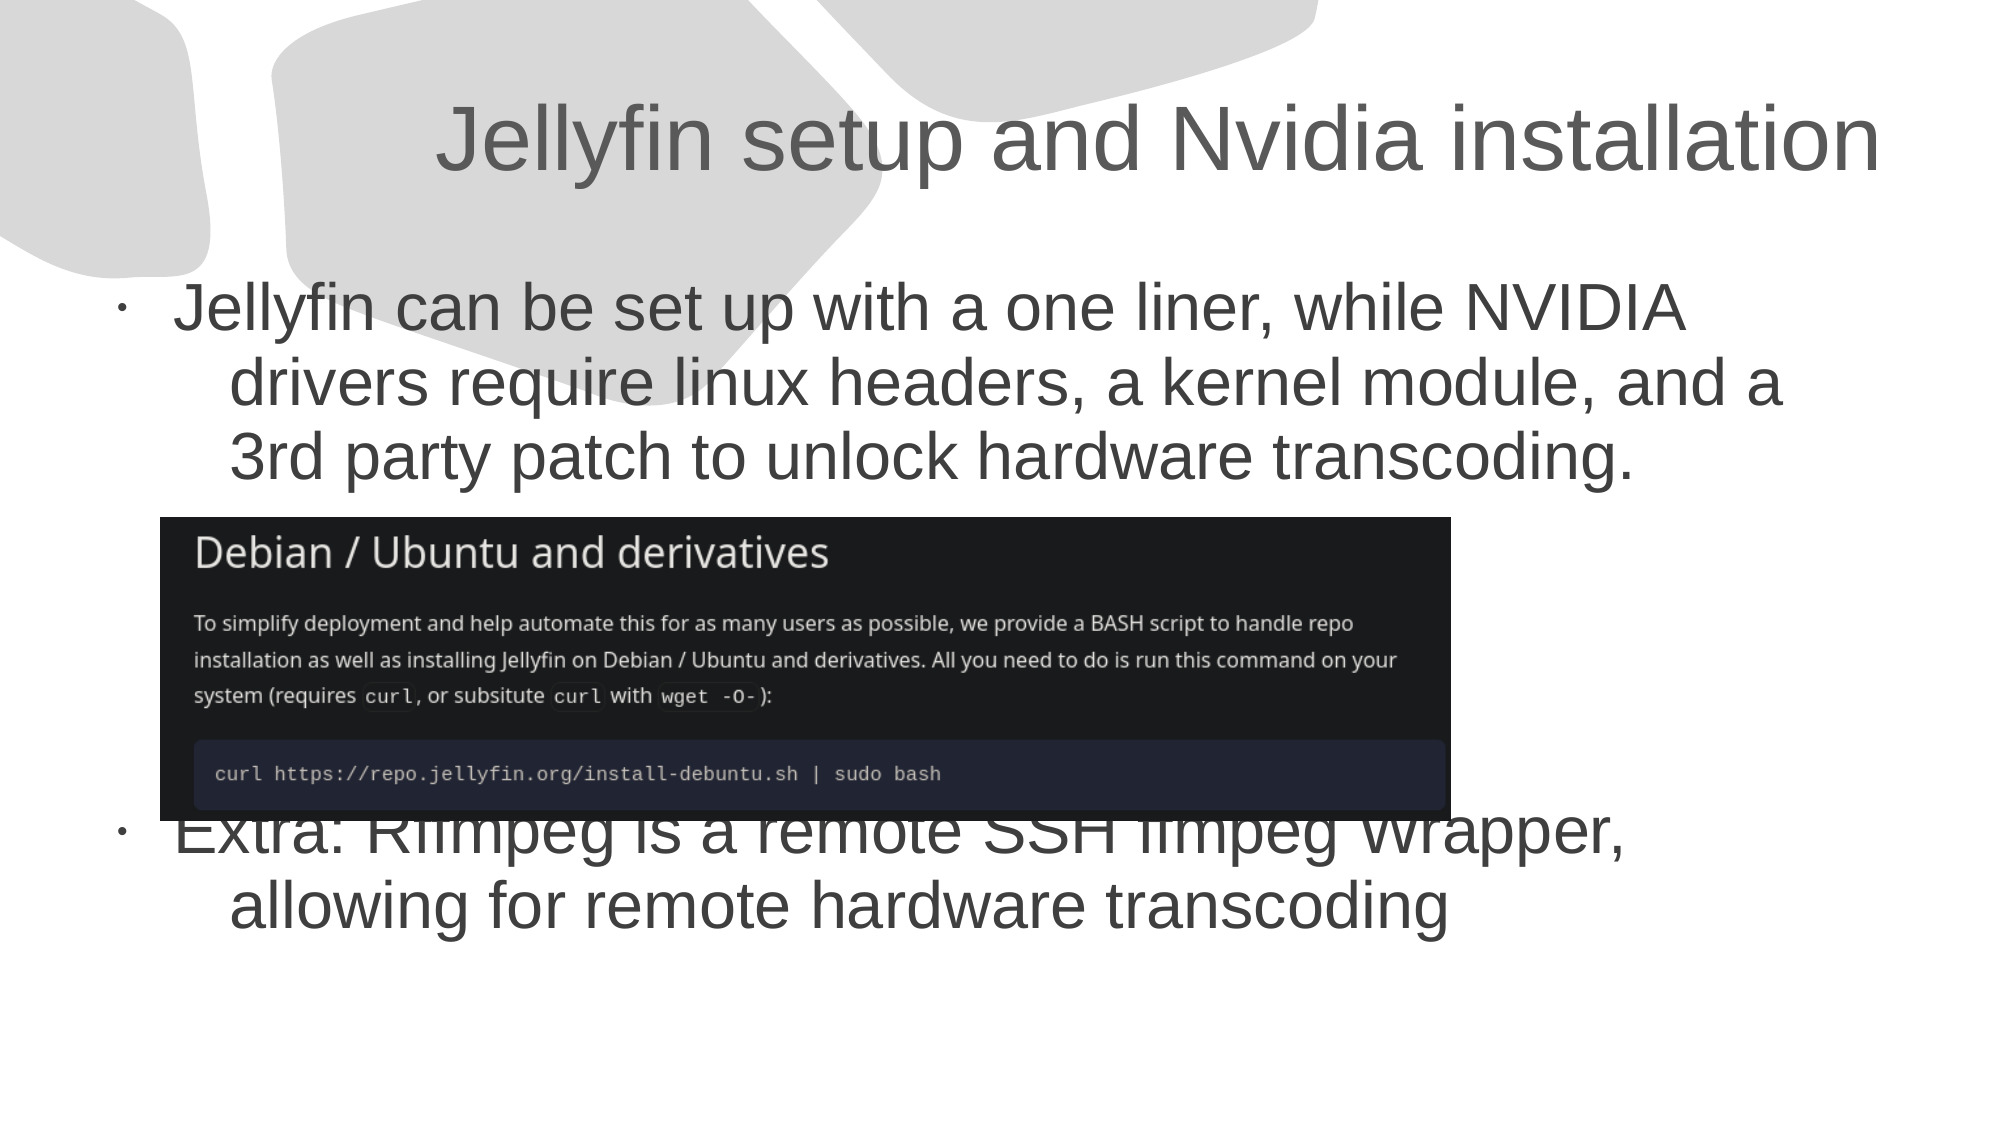

# Jellyfin setup and Nvidia installation
Jellyfin can be set up with a one liner, while NVIDIA drivers require linux headers, a kernel module, and a 3rd party patch to unlock hardware transcoding.
Extra: Rffmpeg is a remote SSH ffmpeg Wrapper, allowing for remote hardware transcoding